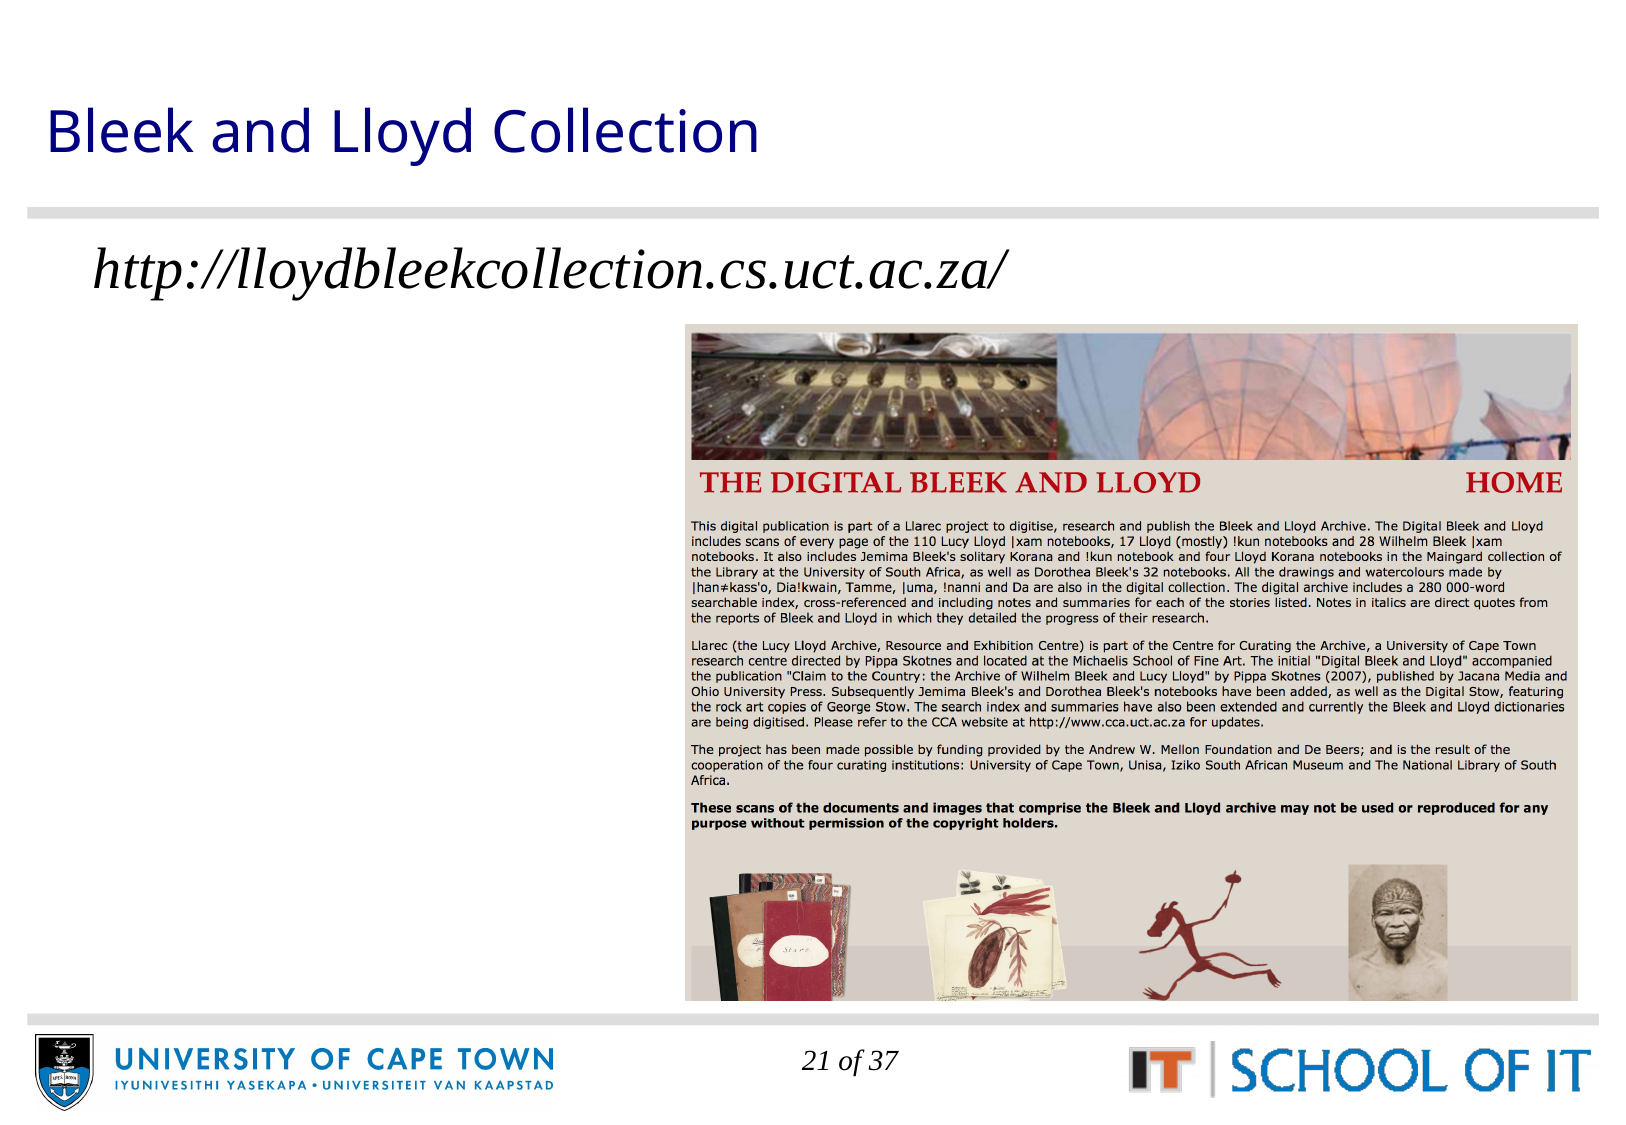

# Bleek and Lloyd Collection
http://lloydbleekcollection.cs.uct.ac.za/
21